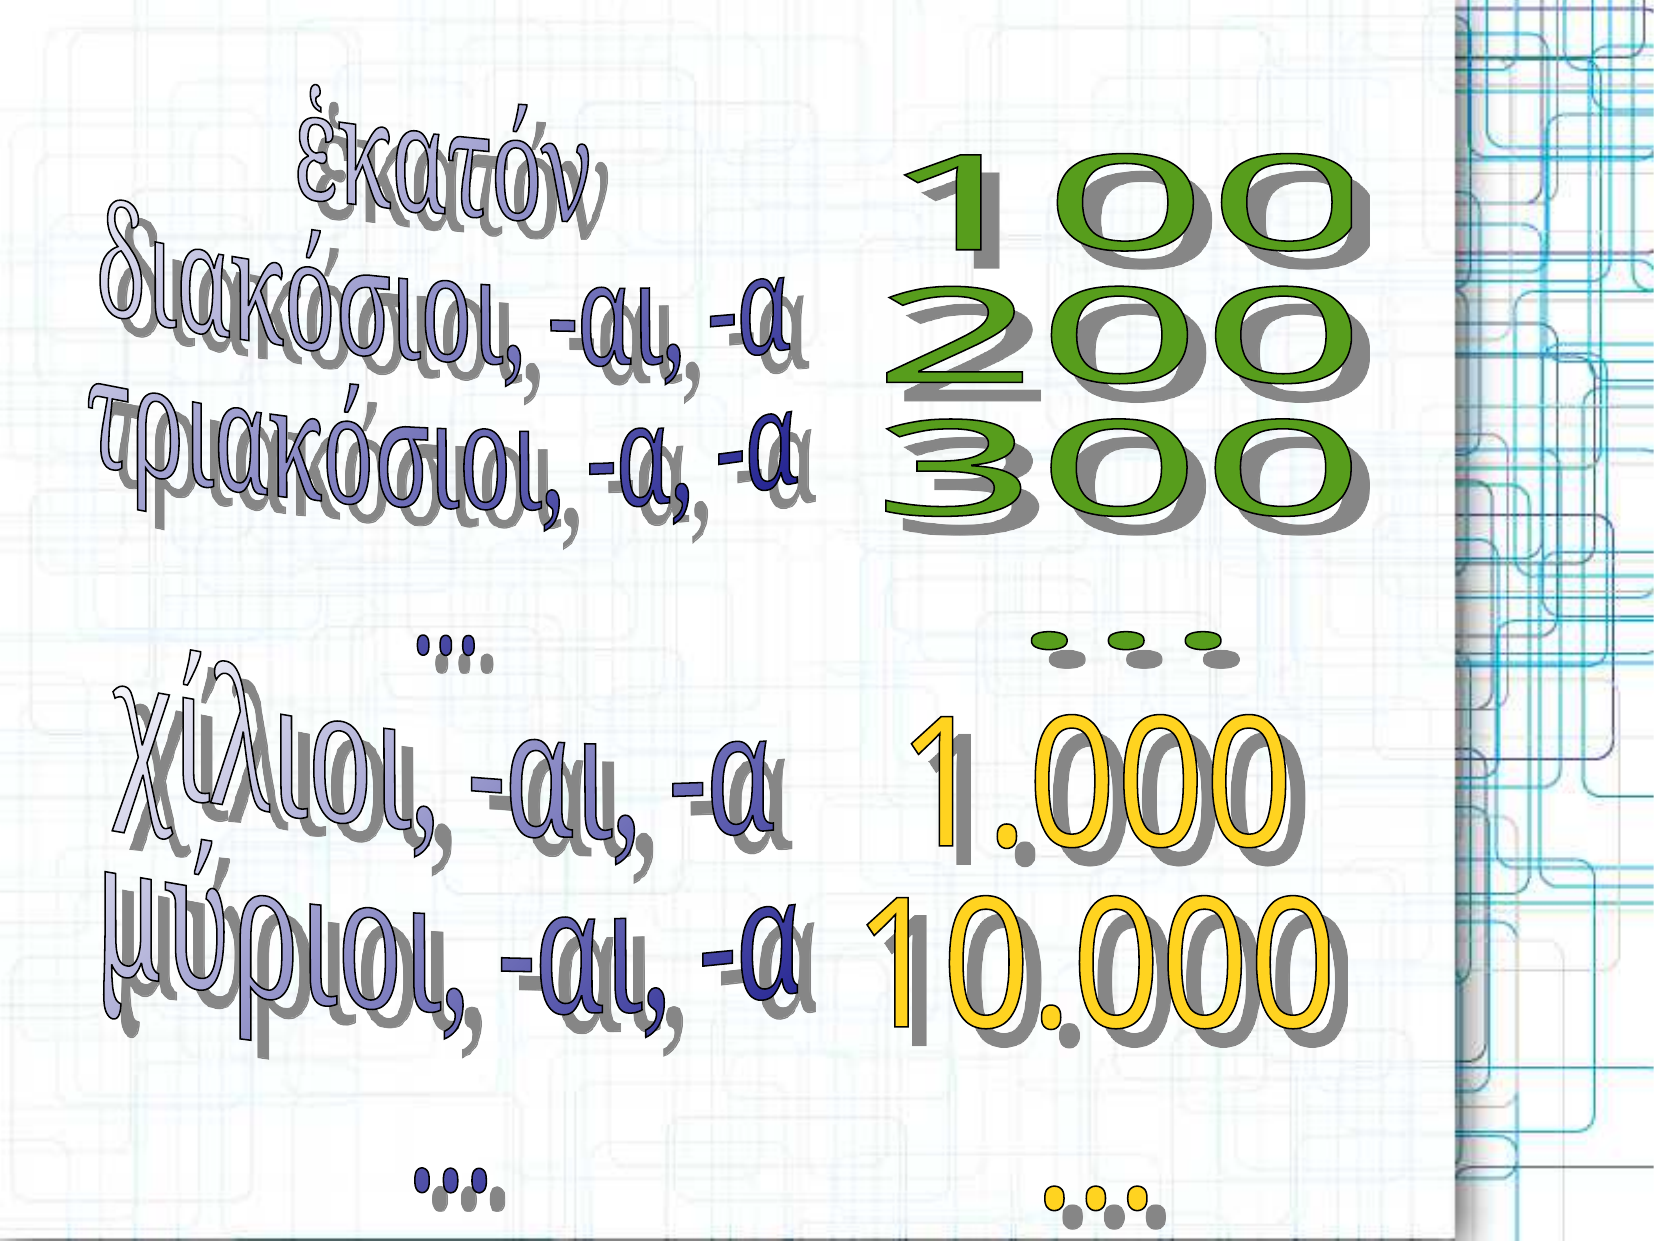

ἑκατόν
διακόσιοι, -αι, -α
τριακόσιοι, -α, -α
...
100
200
300
...
χίλιοι, -αι, -α
μύριοι, -αι, -α
...
1.000
10.000
...